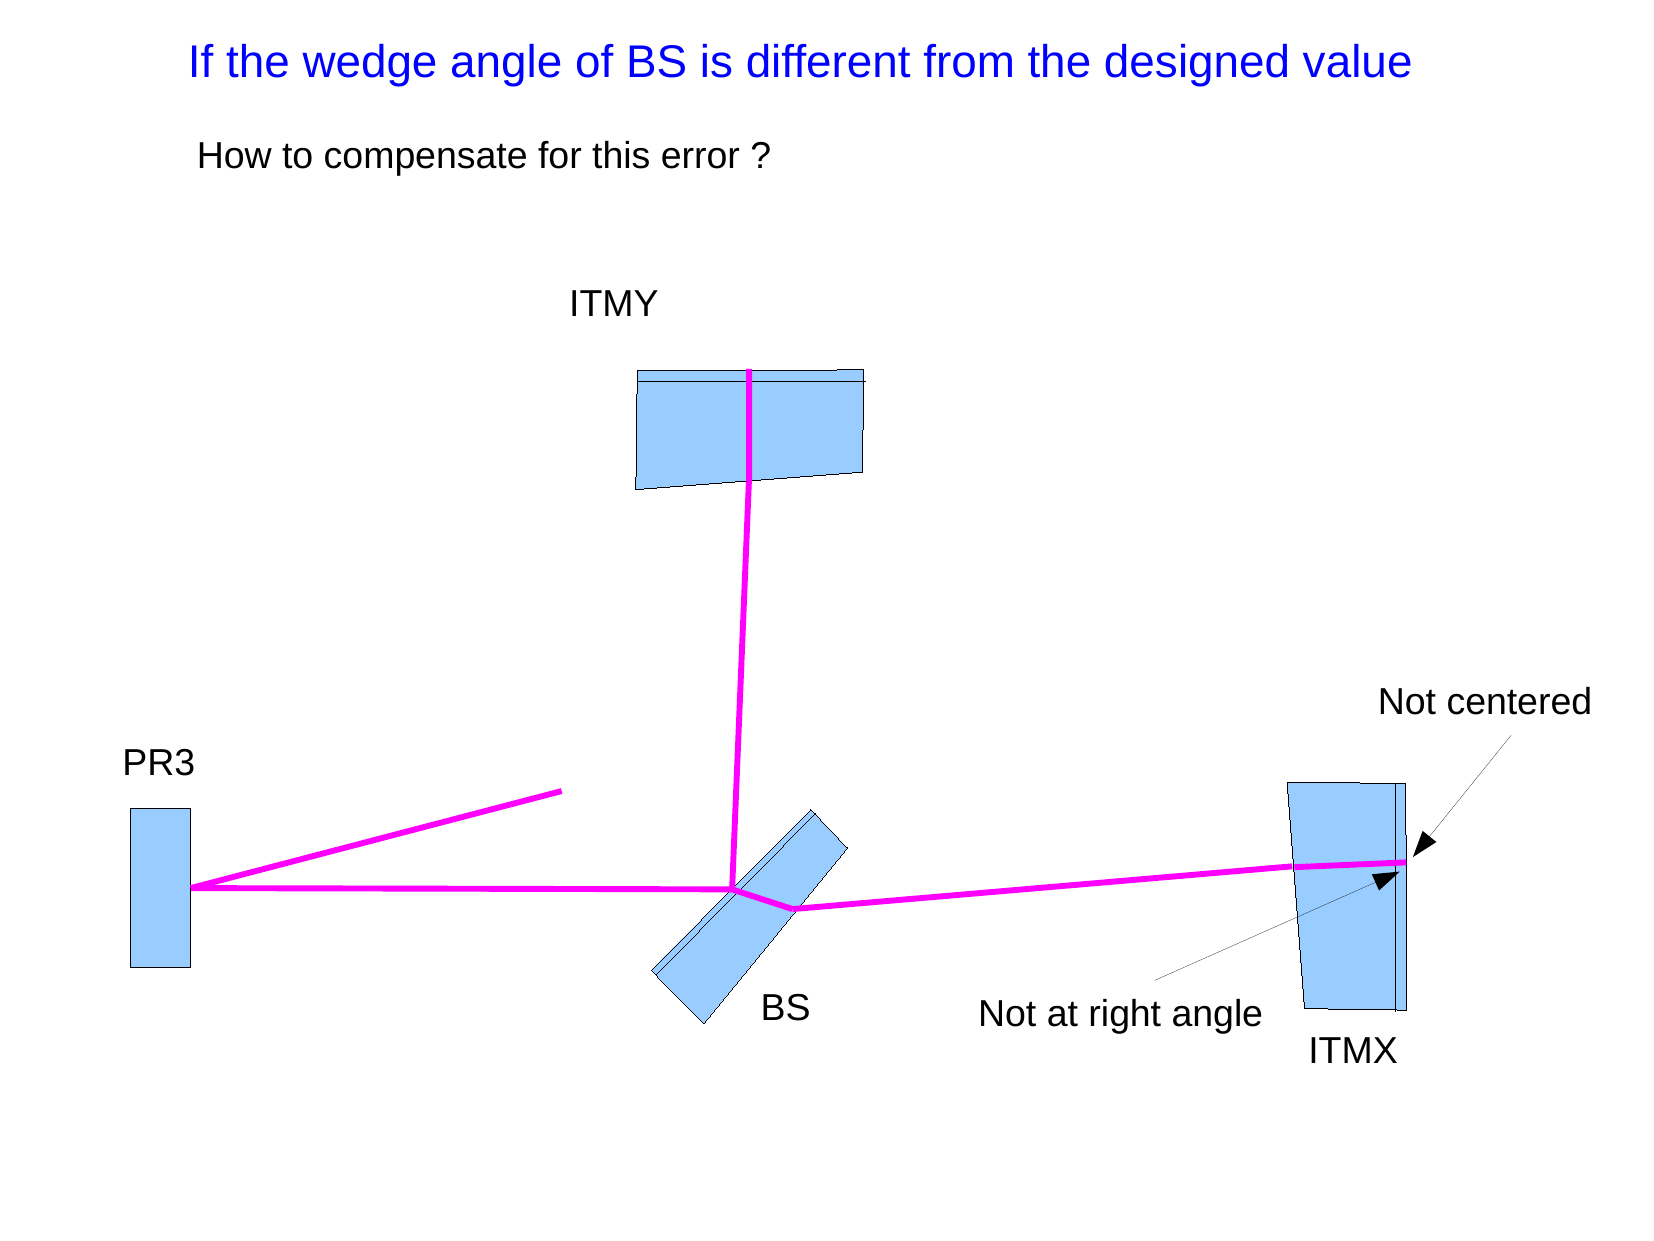

If the wedge angle of BS is different from the designed value
How to compensate for this error ?
ITMY
Not centered
PR3
BS
Not at right angle
ITMX